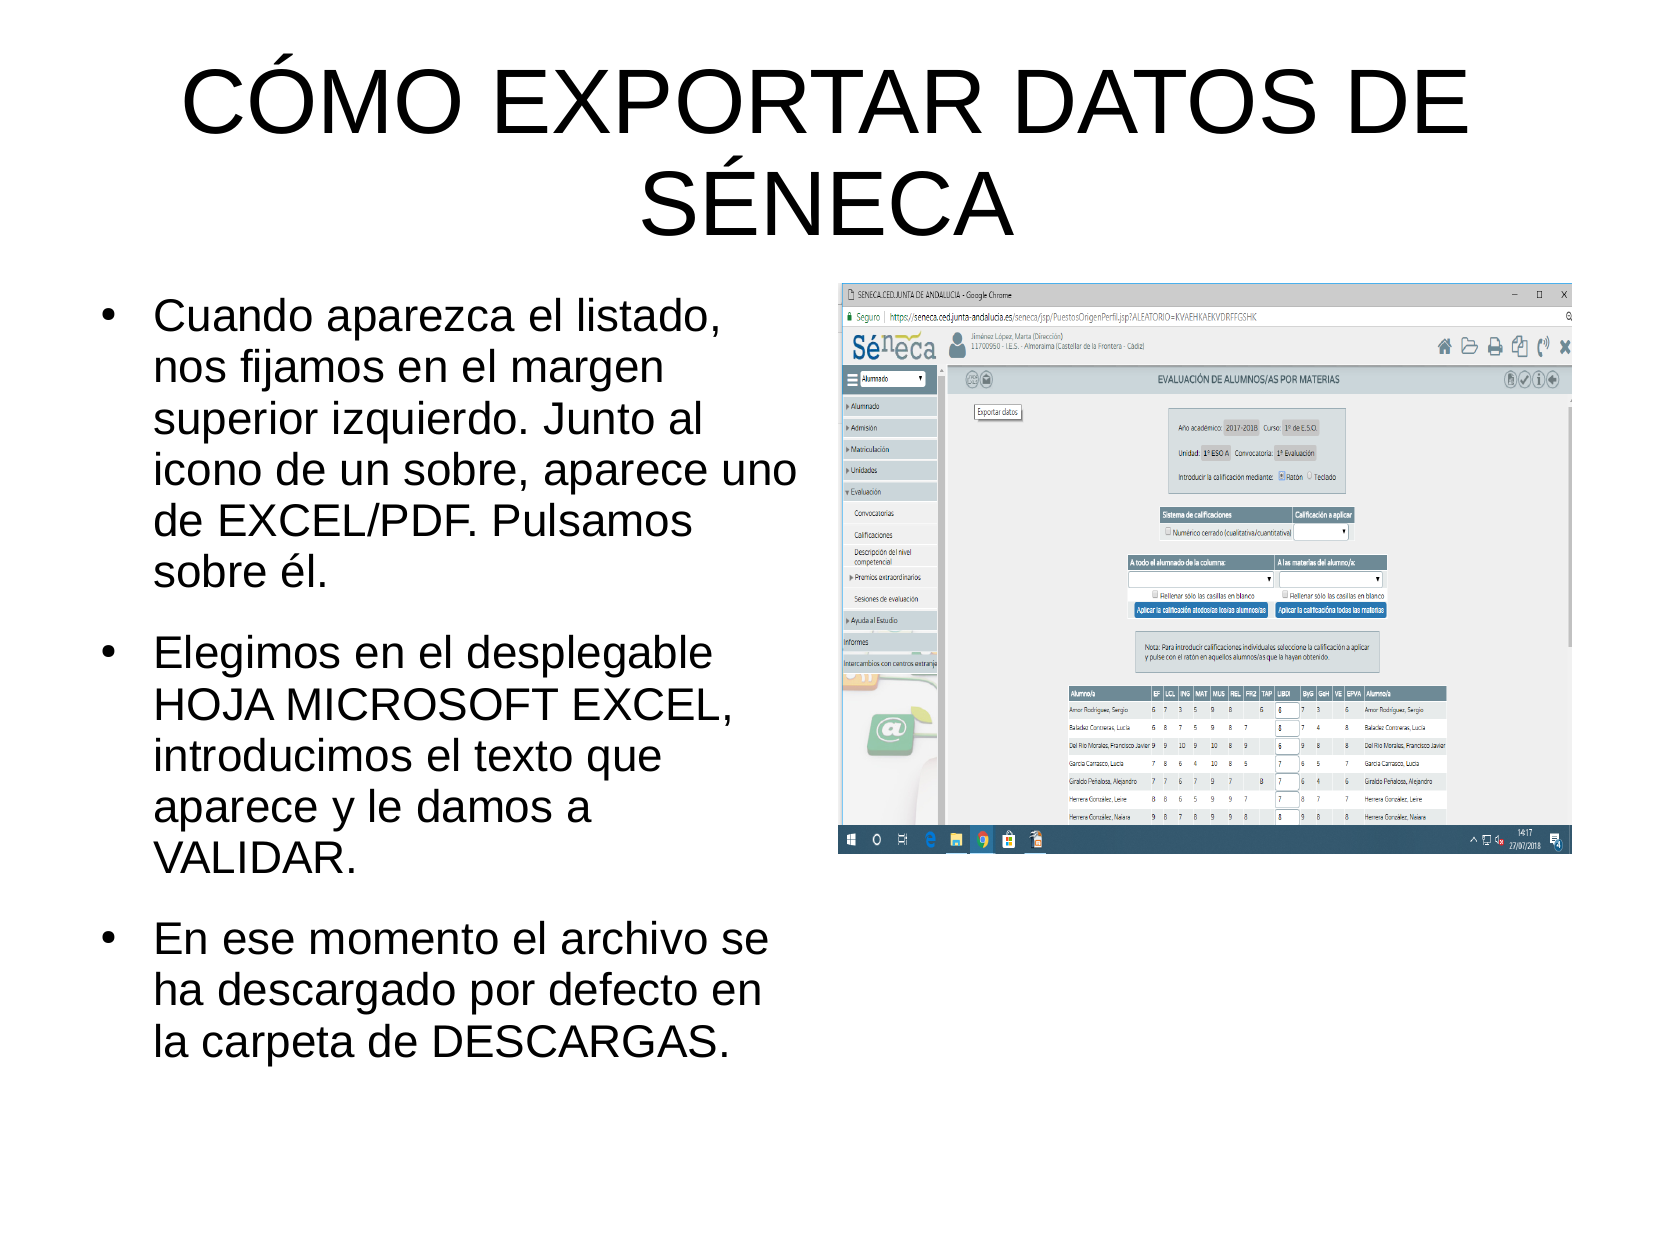

CÓMO EXPORTAR DATOS DE SÉNECA
# Cuando aparezca el listado, nos fijamos en el margen superior izquierdo. Junto al icono de un sobre, aparece uno de EXCEL/PDF. Pulsamos sobre él.
Elegimos en el desplegable HOJA MICROSOFT EXCEL, introducimos el texto que aparece y le damos a VALIDAR.
En ese momento el archivo se ha descargado por defecto en la carpeta de DESCARGAS.